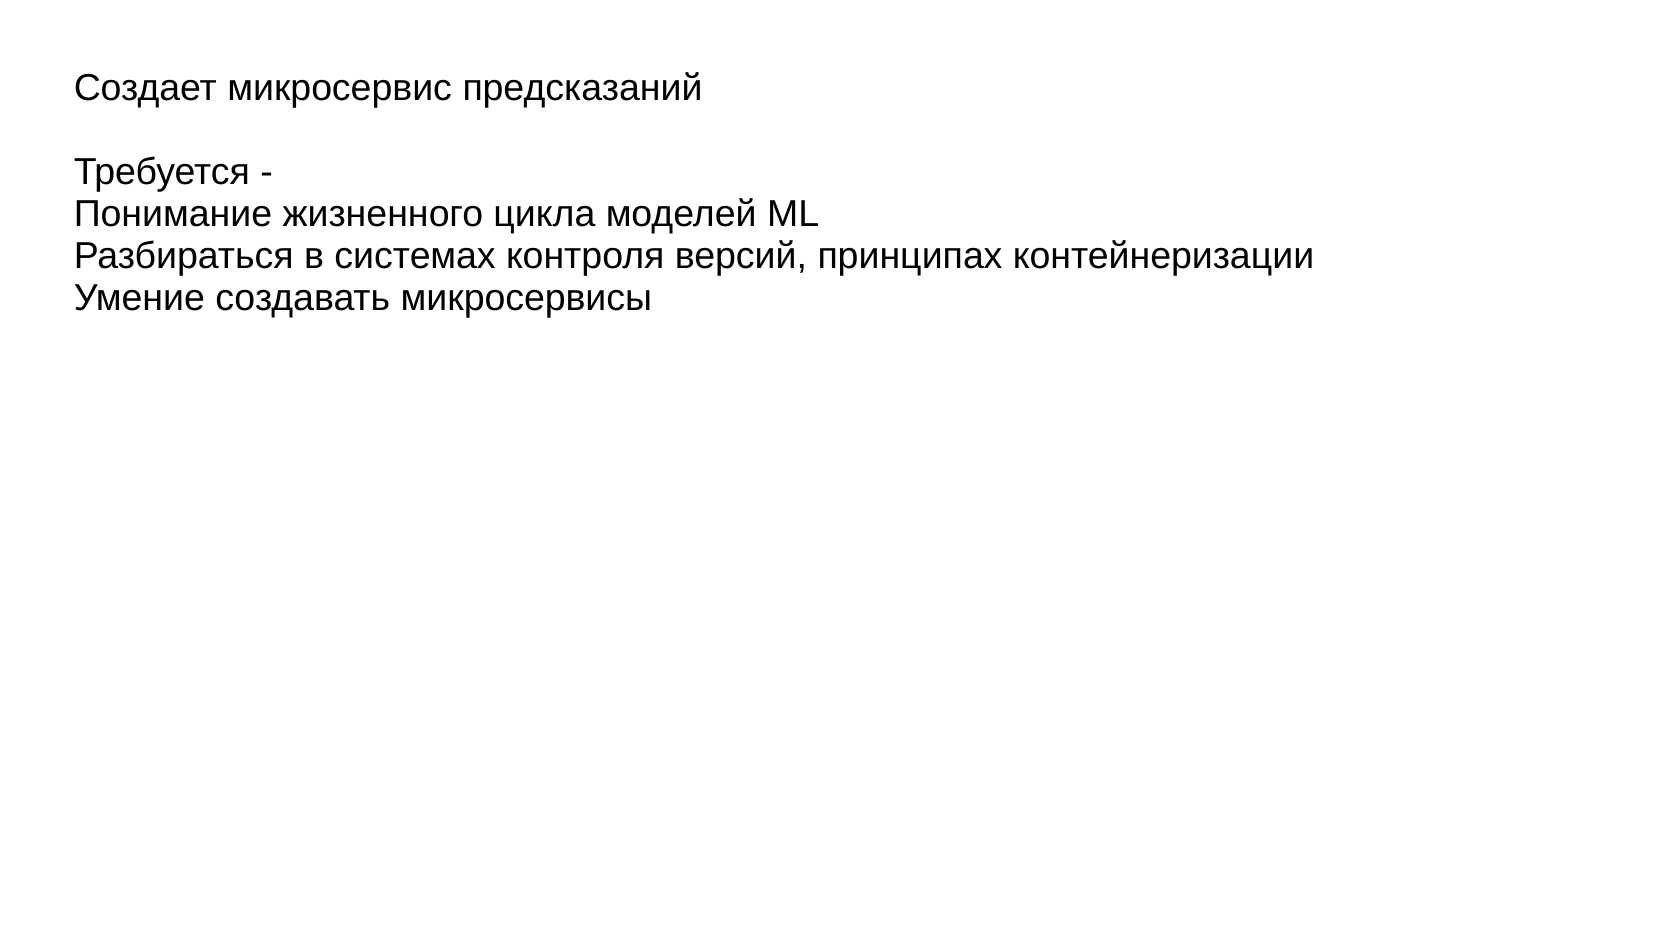

Создает микросервис предсказаний
Требуется -
Понимание жизненного цикла моделей ML
Разбираться в системах контроля версий, принципах контейнеризации
Умение создавать микросервисы